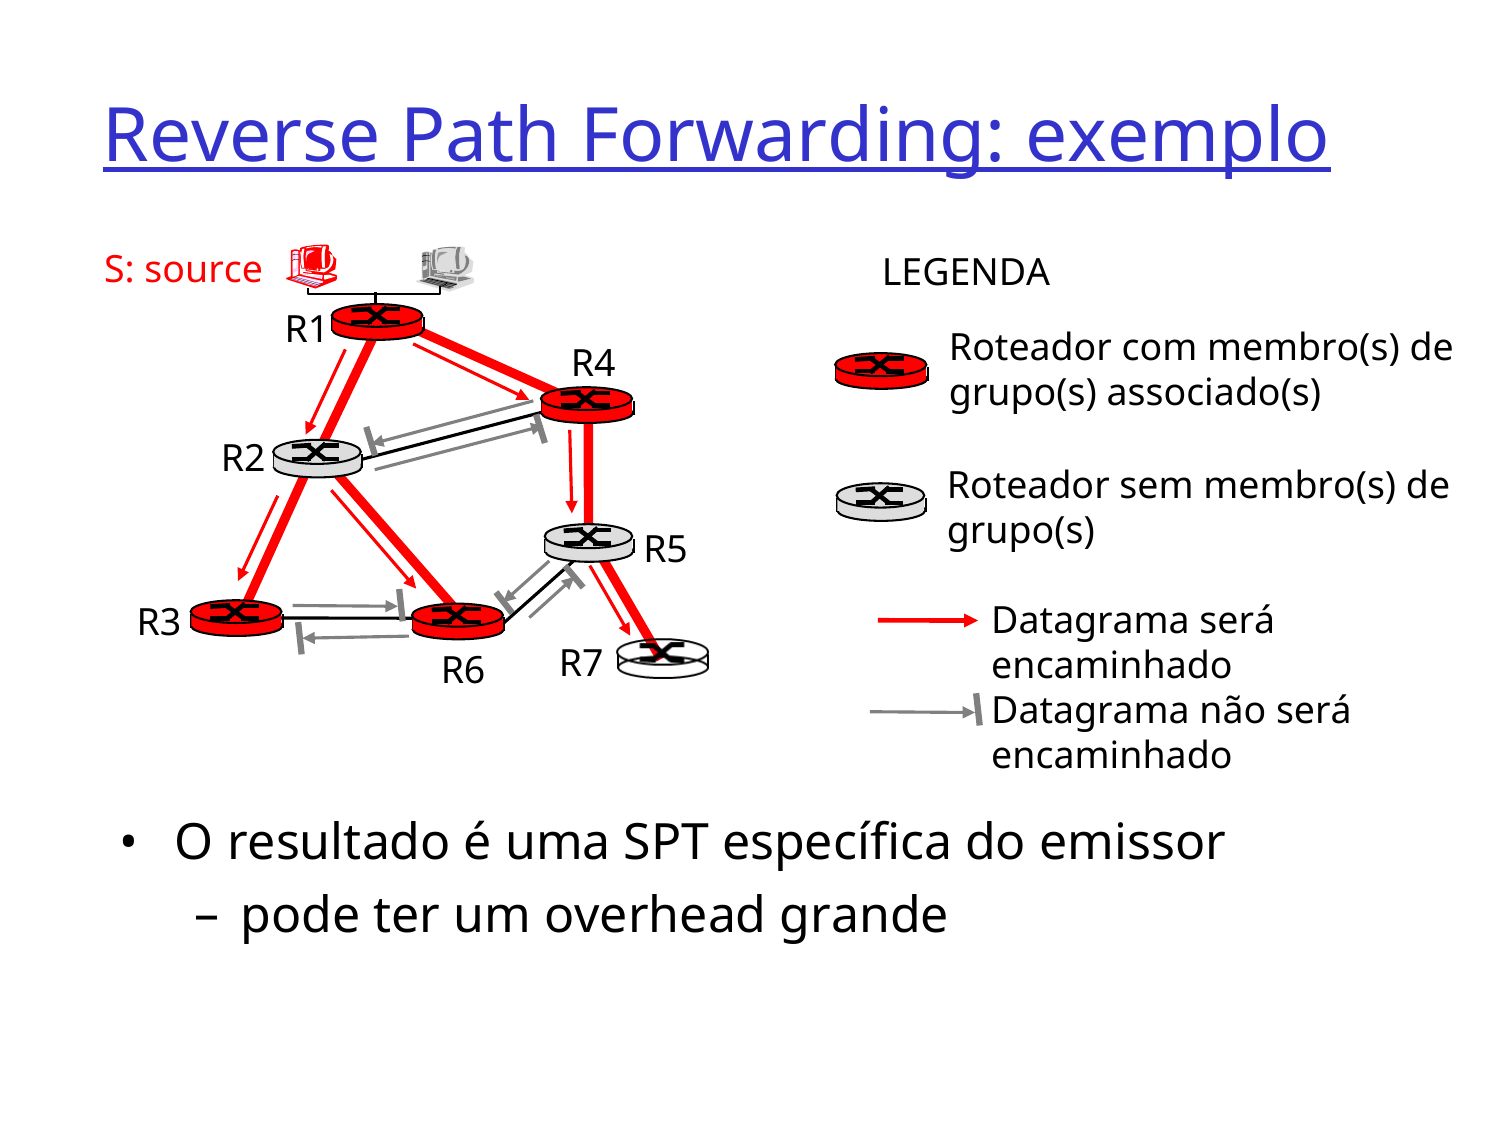

Reverse Path Forwarding: exemplo
S: source
LEGENDA
R1
Roteador com membro(s) de
grupo(s) associado(s)
R4
R2
Roteador sem membro(s) de
grupo(s)
R5
Datagrama será encaminhado
R3
R7
R6
Datagrama não será
encaminhado
O resultado é uma SPT específica do emissor
pode ter um overhead grande